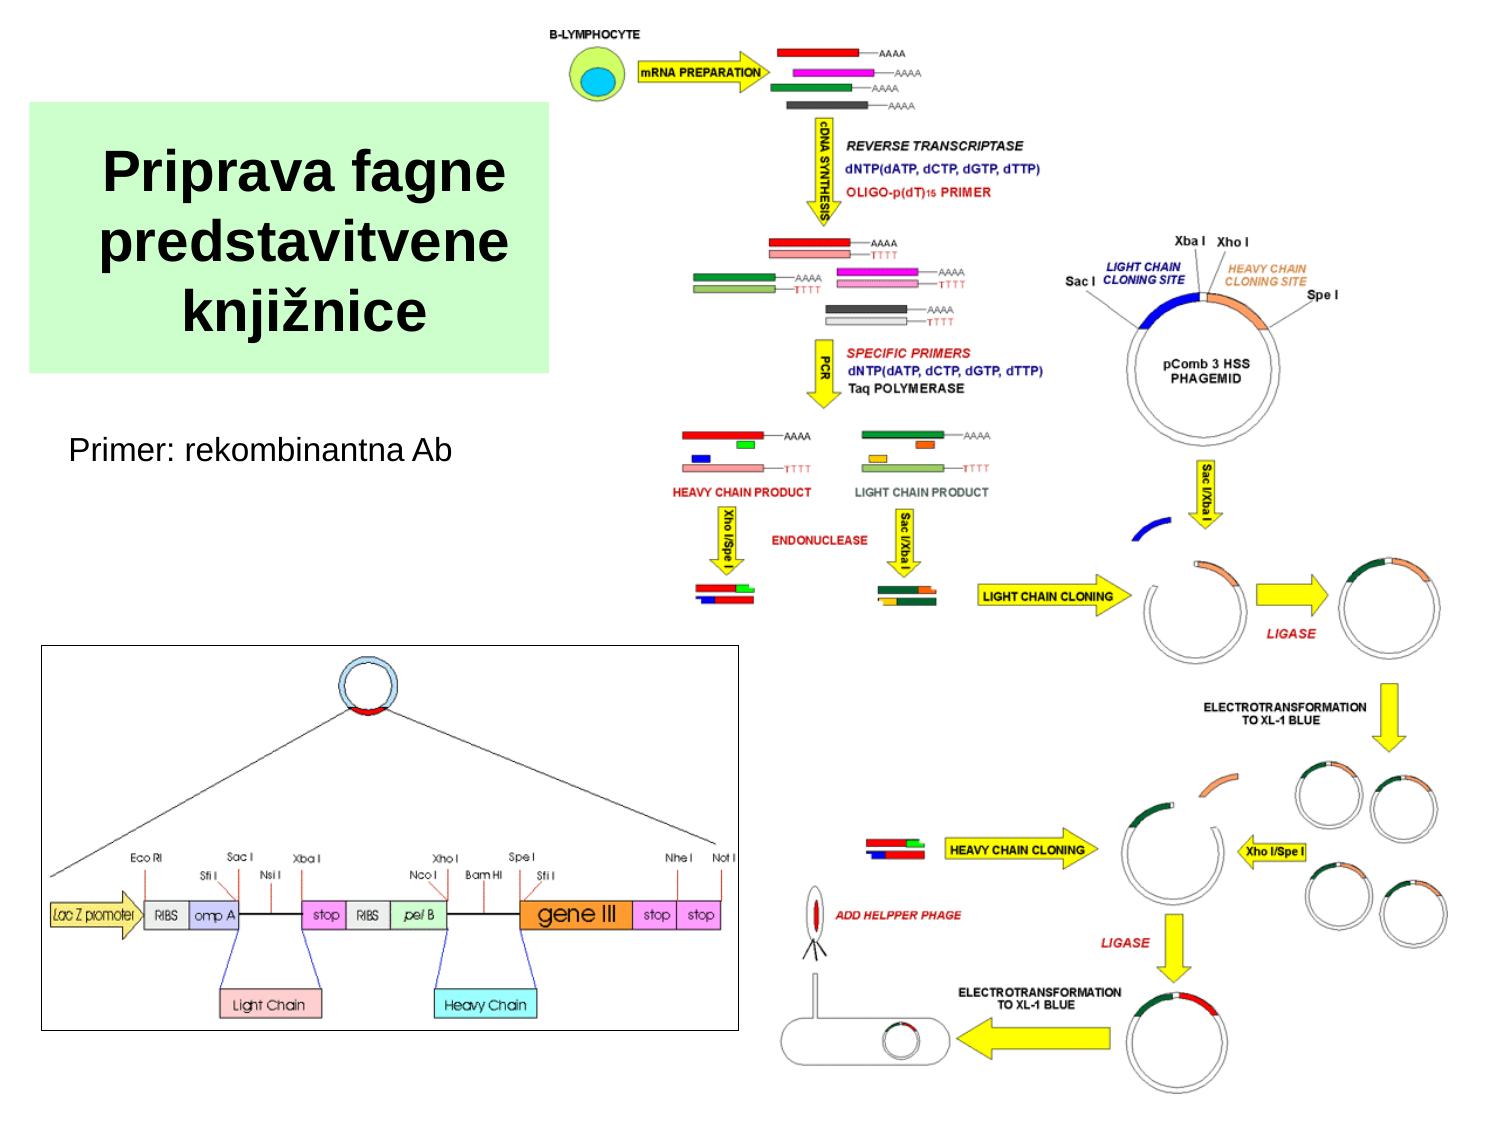

# Priprava fagne predstavitvene knjižnice
Primer: rekombinantna Ab